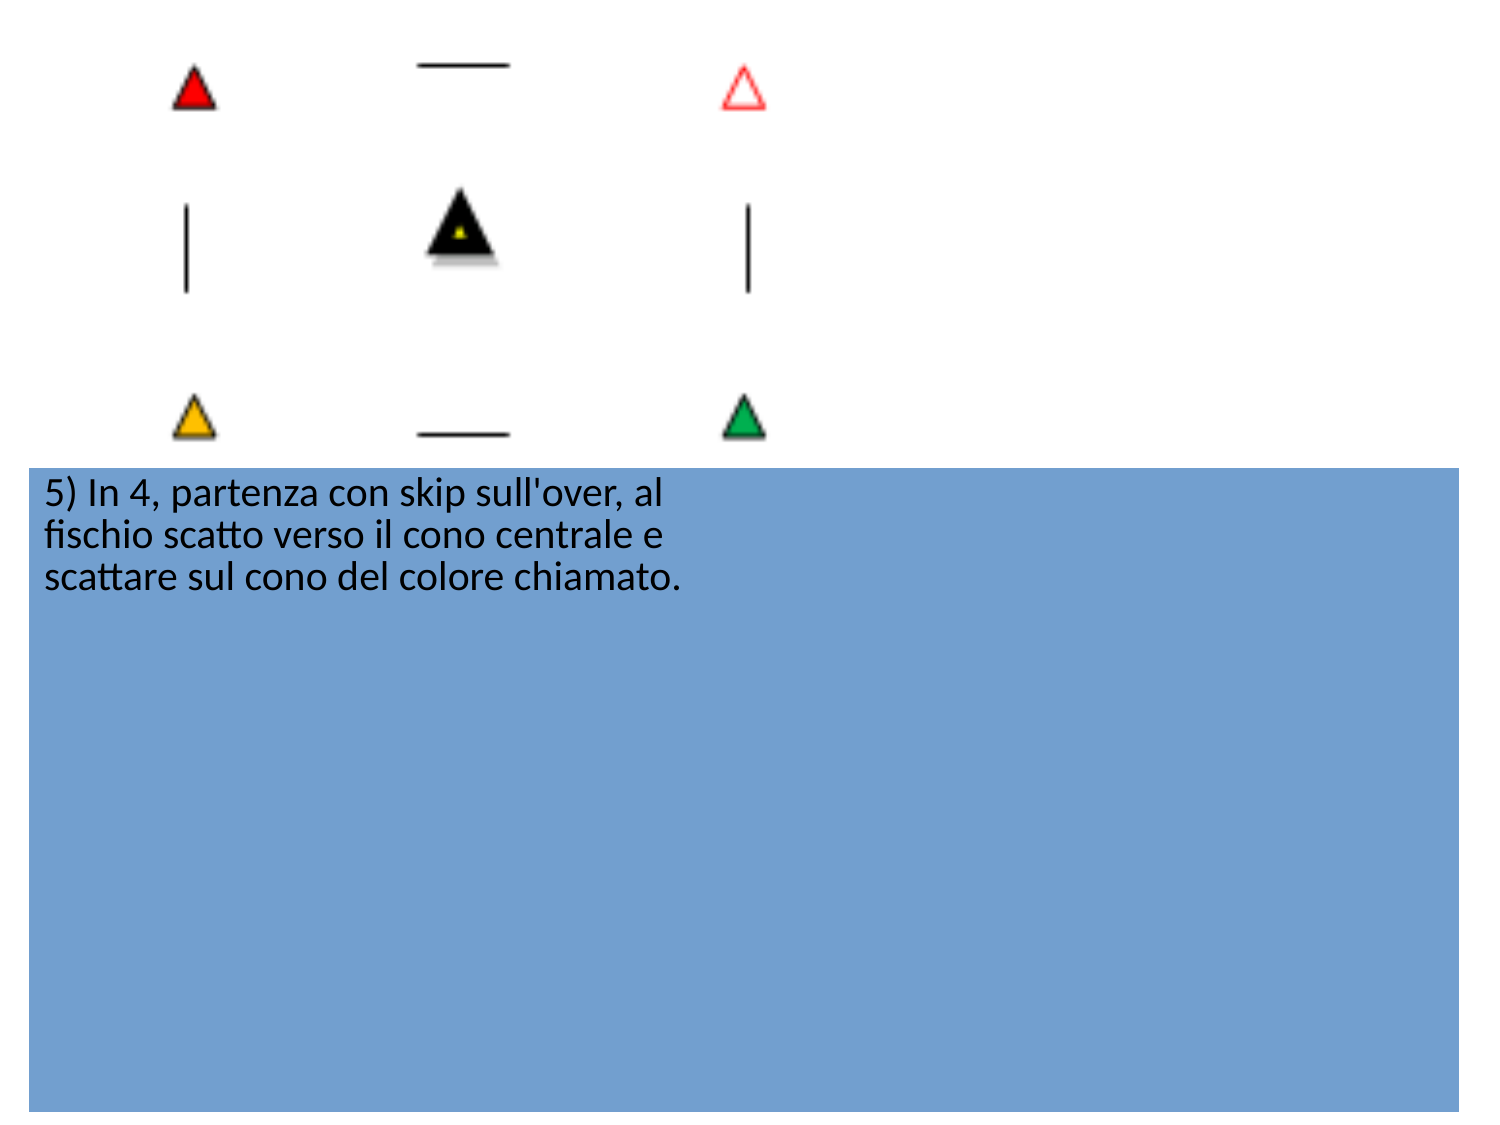

#
| 5) In 4, partenza con skip sull'over, al fischio scatto verso il cono centrale e scattare sul cono del colore chiamato. | | |
| --- | --- | --- |
| | | |